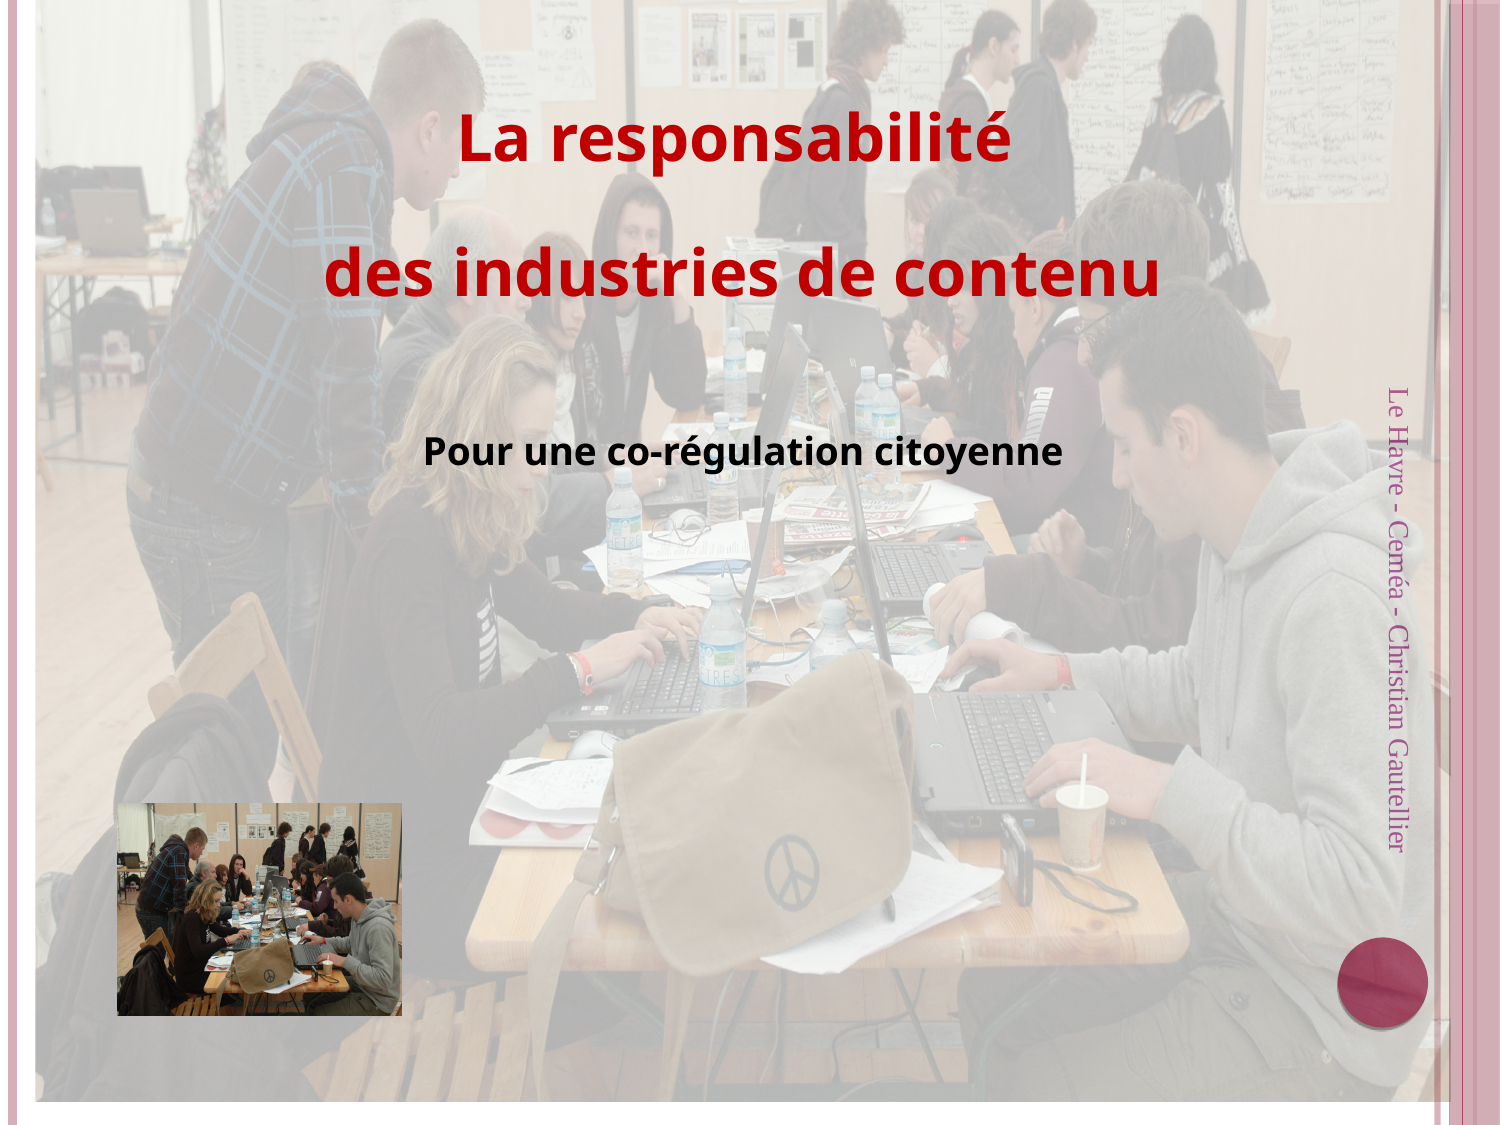

# La responsabilité des industries de contenu Pour une co-régulation citoyenne
Le Havre - Ceméa - Christian Gautellier